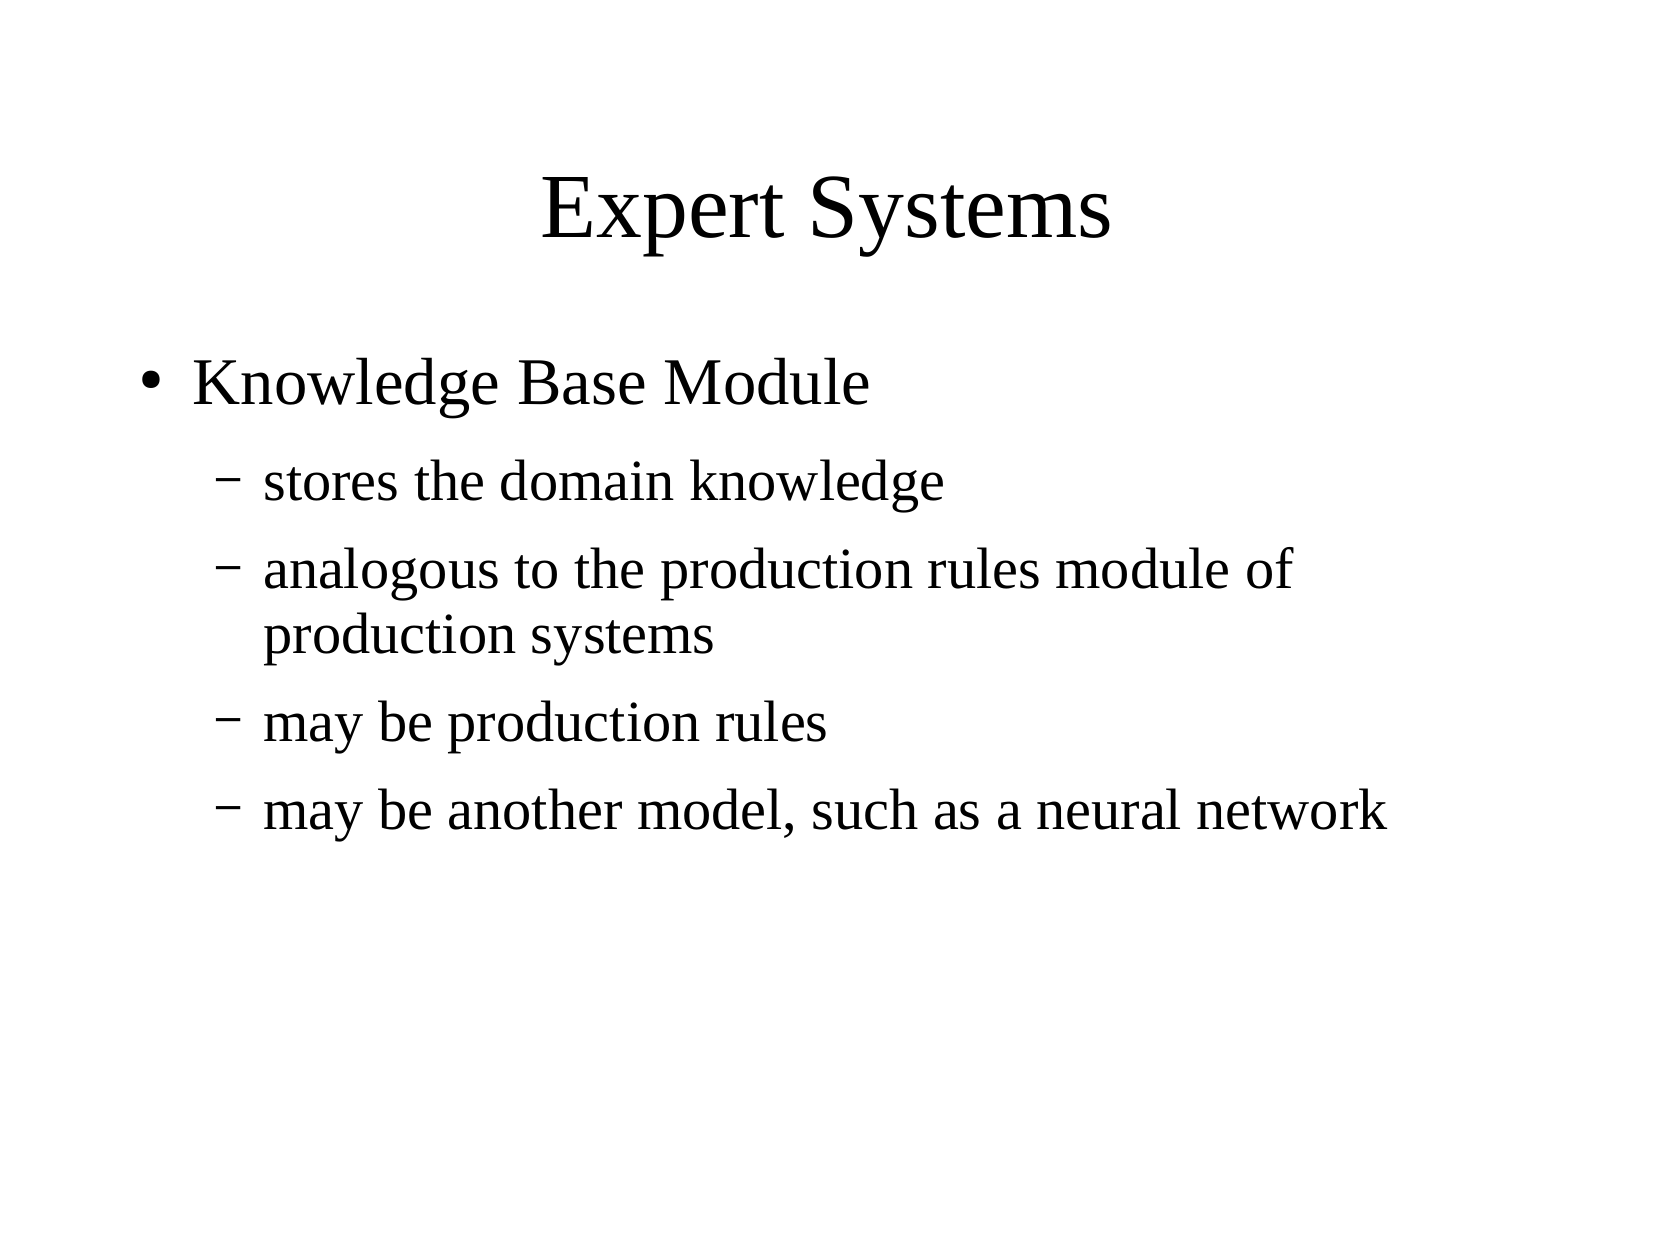

# Expert Systems
Knowledge Base Module
stores the domain knowledge
analogous to the production rules module of production systems
may be production rules
may be another model, such as a neural network